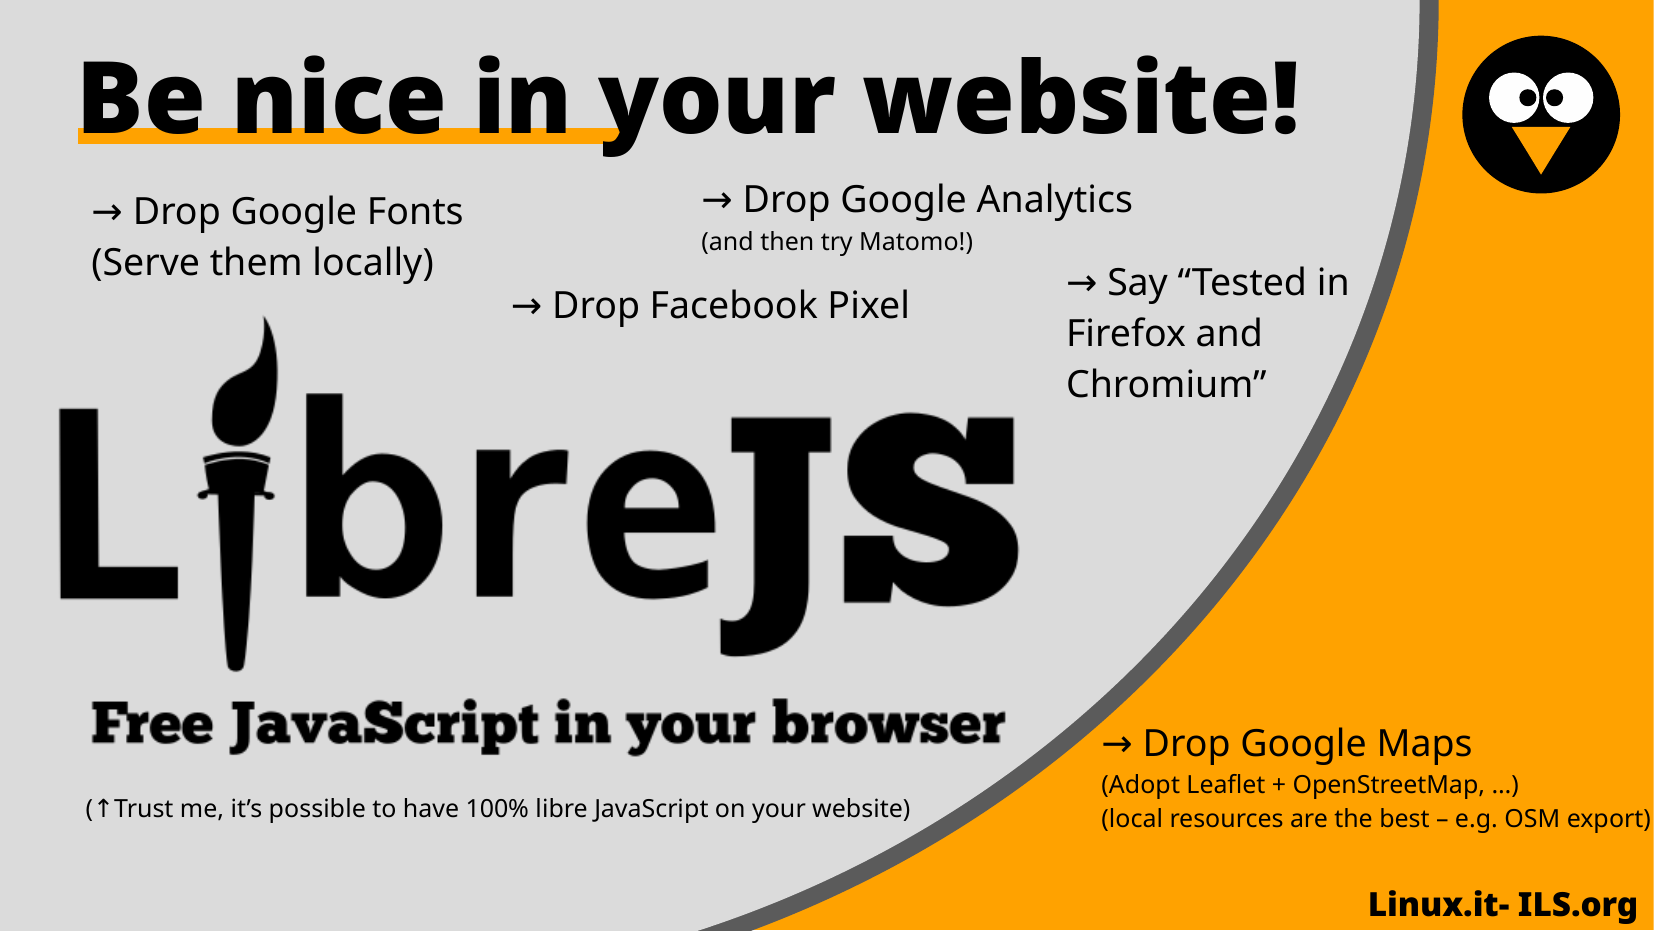

# Be nice in your website!
→ Drop Google Analytics
(and then try Matomo!)
→ Drop Google Fonts
(Serve them locally)
→ Say “Tested in Firefox and Chromium”
→ Drop Facebook Pixel
→ Drop Google Maps
(Adopt Leaflet + OpenStreetMap, …)
(local resources are the best – e.g. OSM export)
(↑Trust me, it’s possible to have 100% libre JavaScript on your website)
Linux.it- ILS.org